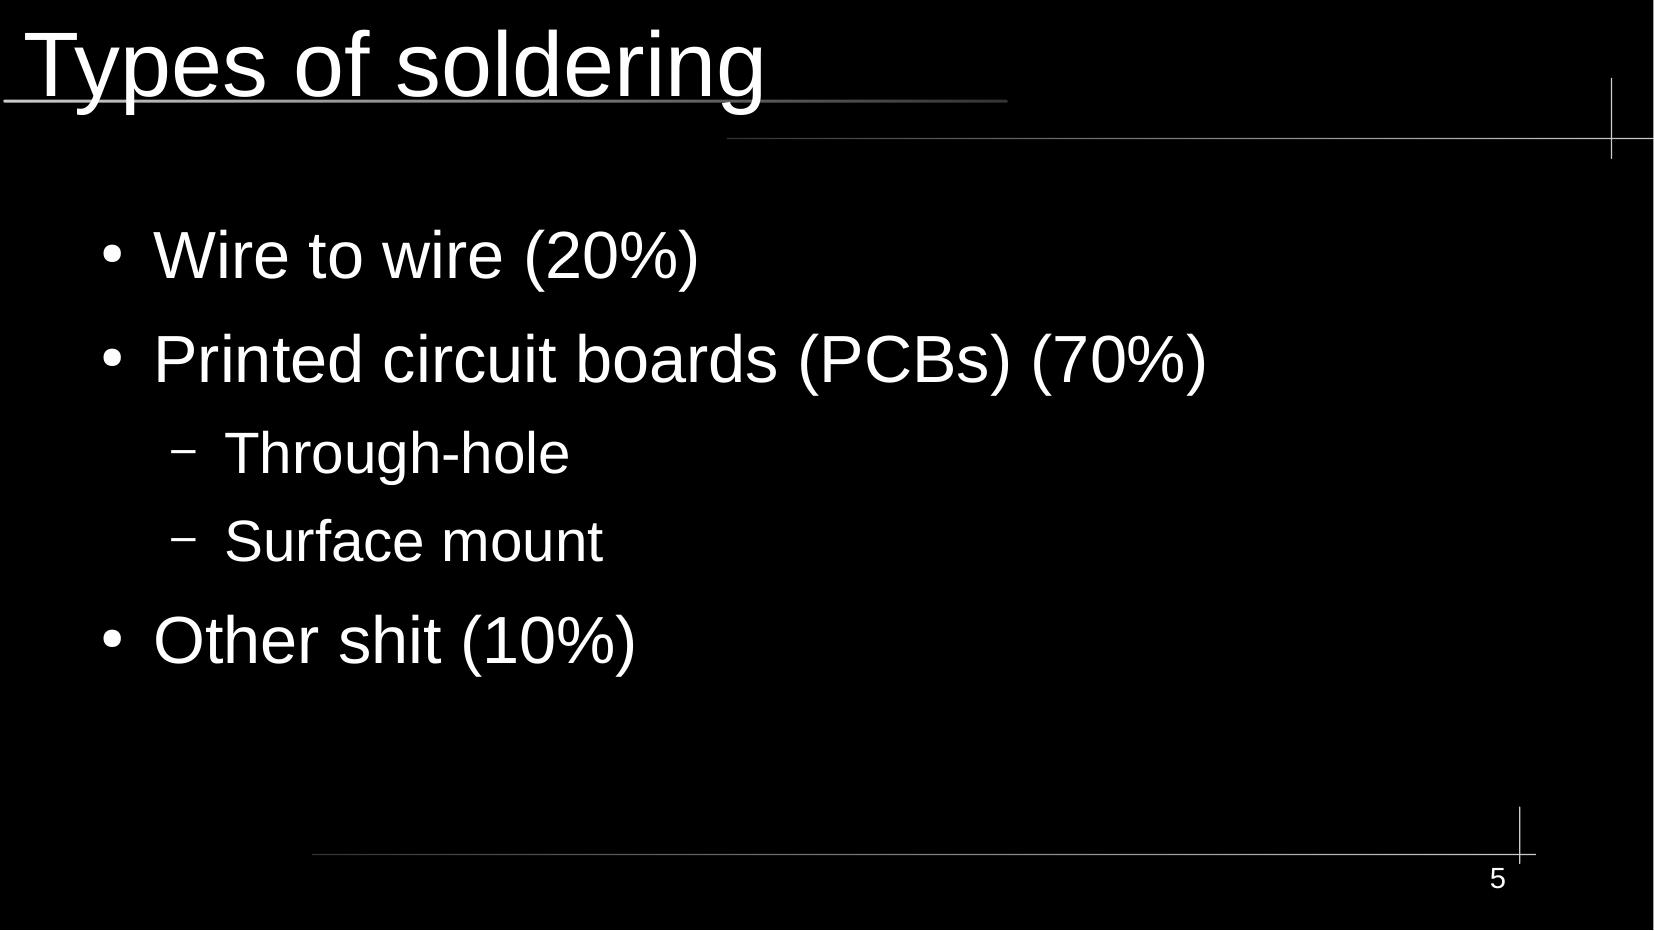

# Types of soldering
Wire to wire (20%)
Printed circuit boards (PCBs) (70%)
Through-hole
Surface mount
Other shit (10%)
5